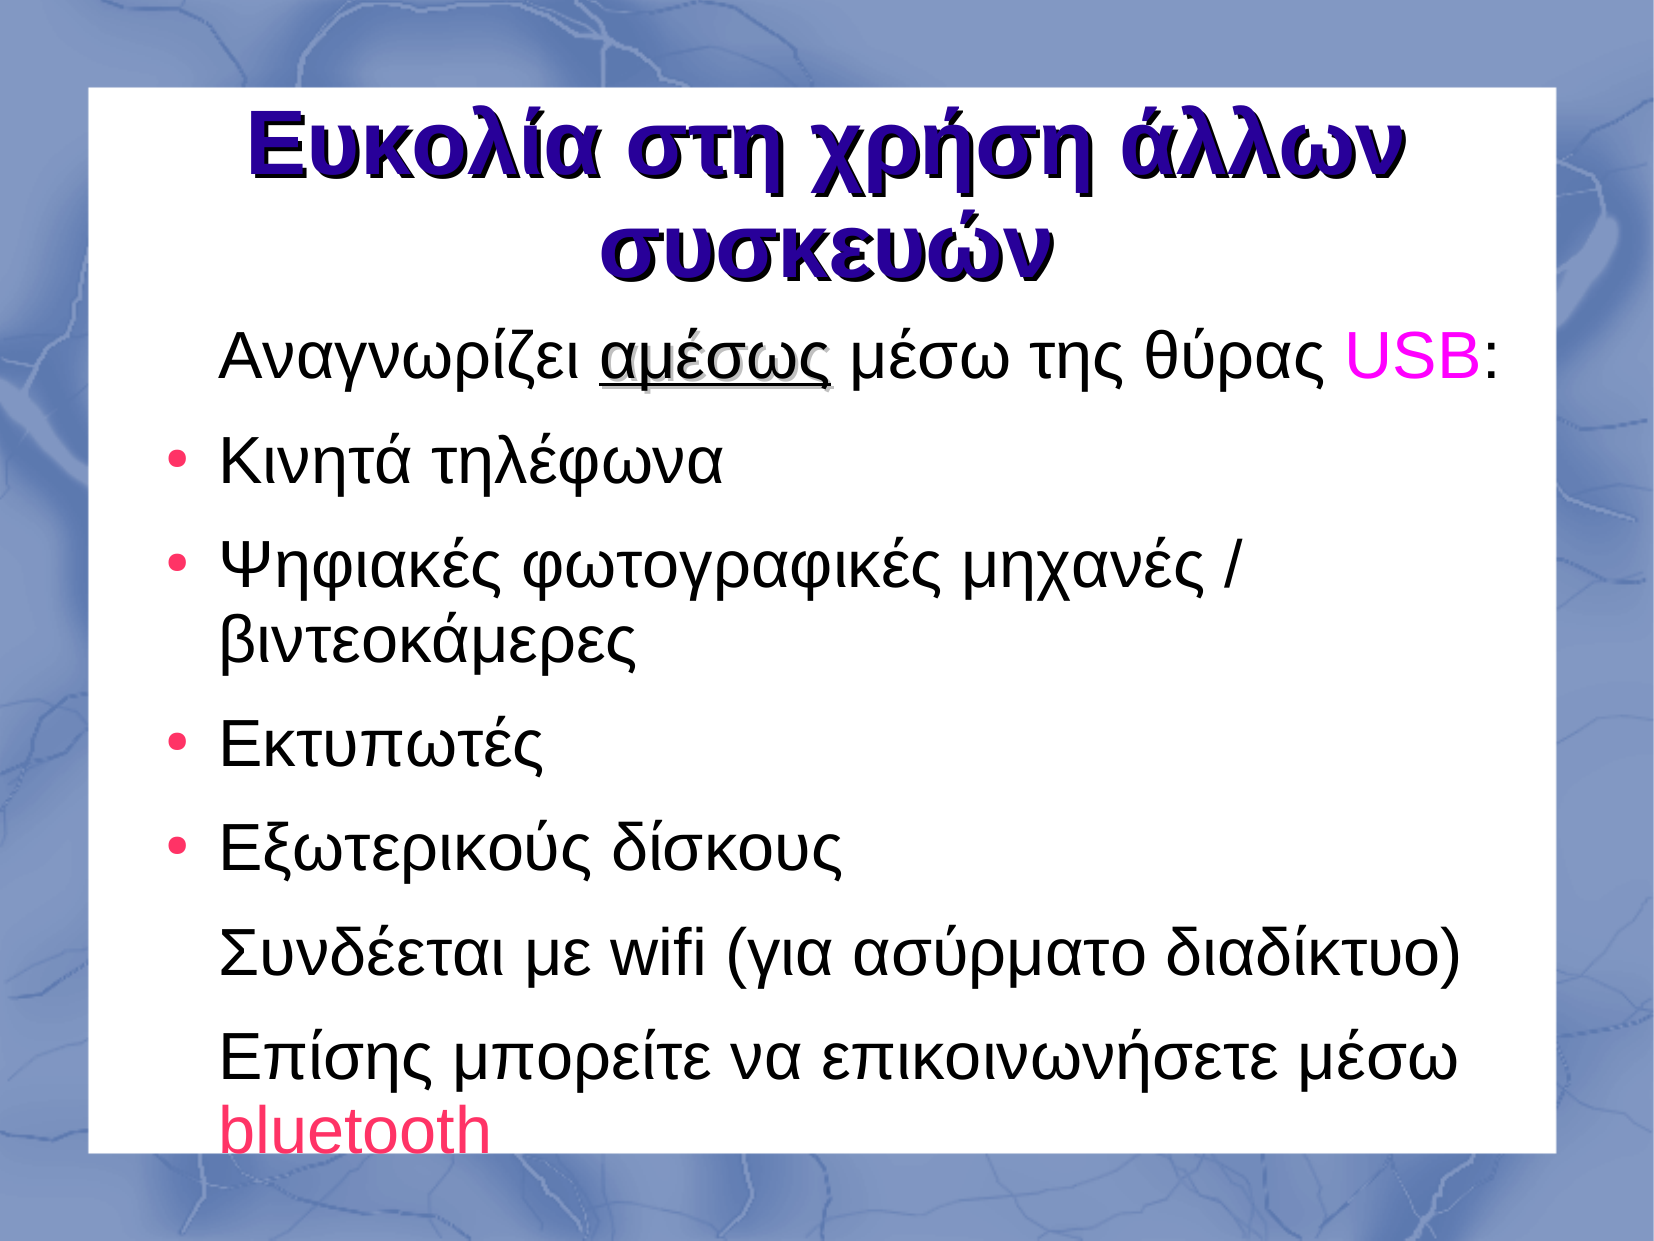

# Ευκολία στη χρήση άλλων συσκευών
Αναγνωρίζει αμέσως μέσω της θύρας USB:
Κινητά τηλέφωνα
Ψηφιακές φωτογραφικές μηχανές / βιντεοκάμερες
Εκτυπωτές
Εξωτερικούς δίσκους
Συνδέεται με wifi (για ασύρματο διαδίκτυο)
Επίσης μπορείτε να επικοινωνήσετε μέσω bluetooth